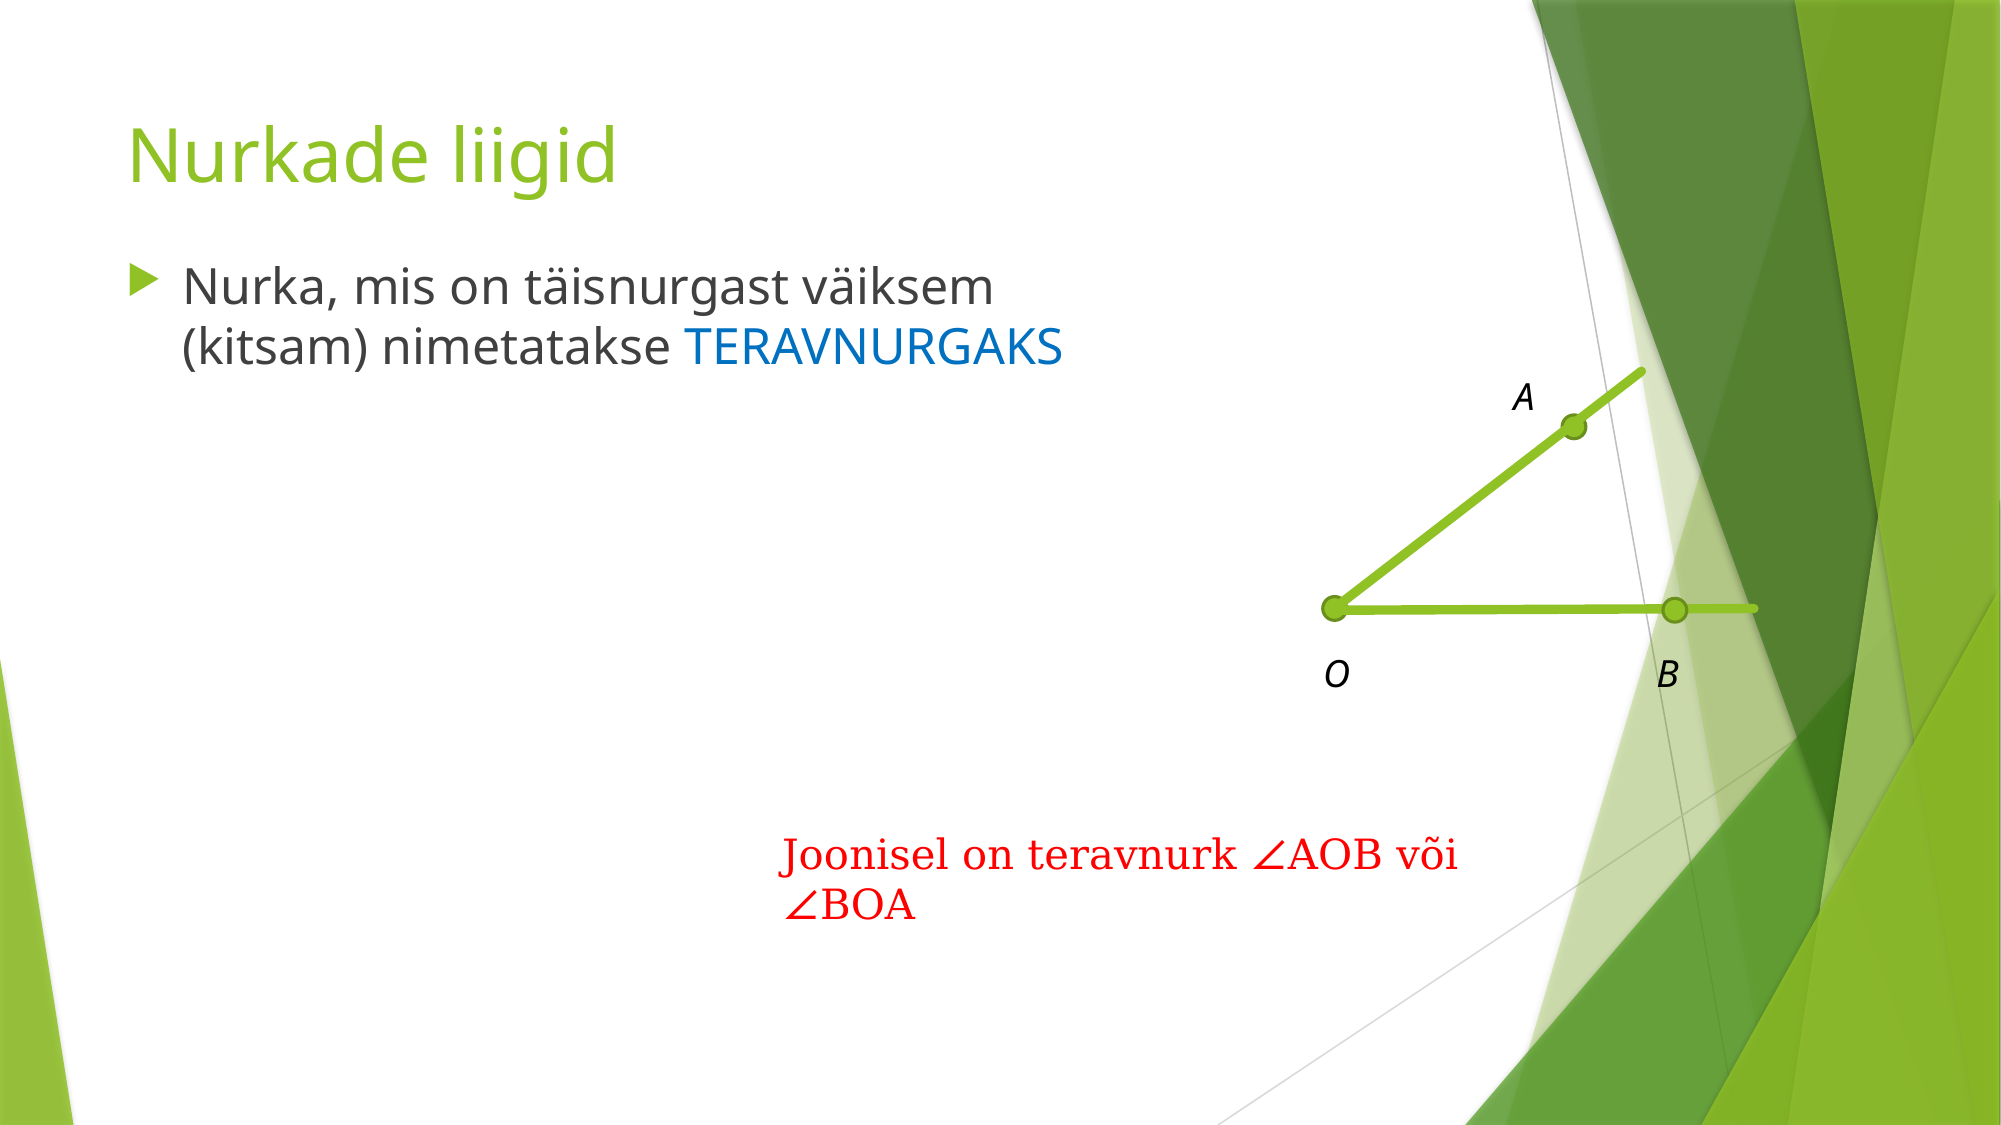

# Nurkade liigid
Nurka, mis on täisnurgast väiksem (kitsam) nimetatakse TERAVNURGAKS
A
O
B
Joonisel on teravnurk ∠AOB või ∠BOA